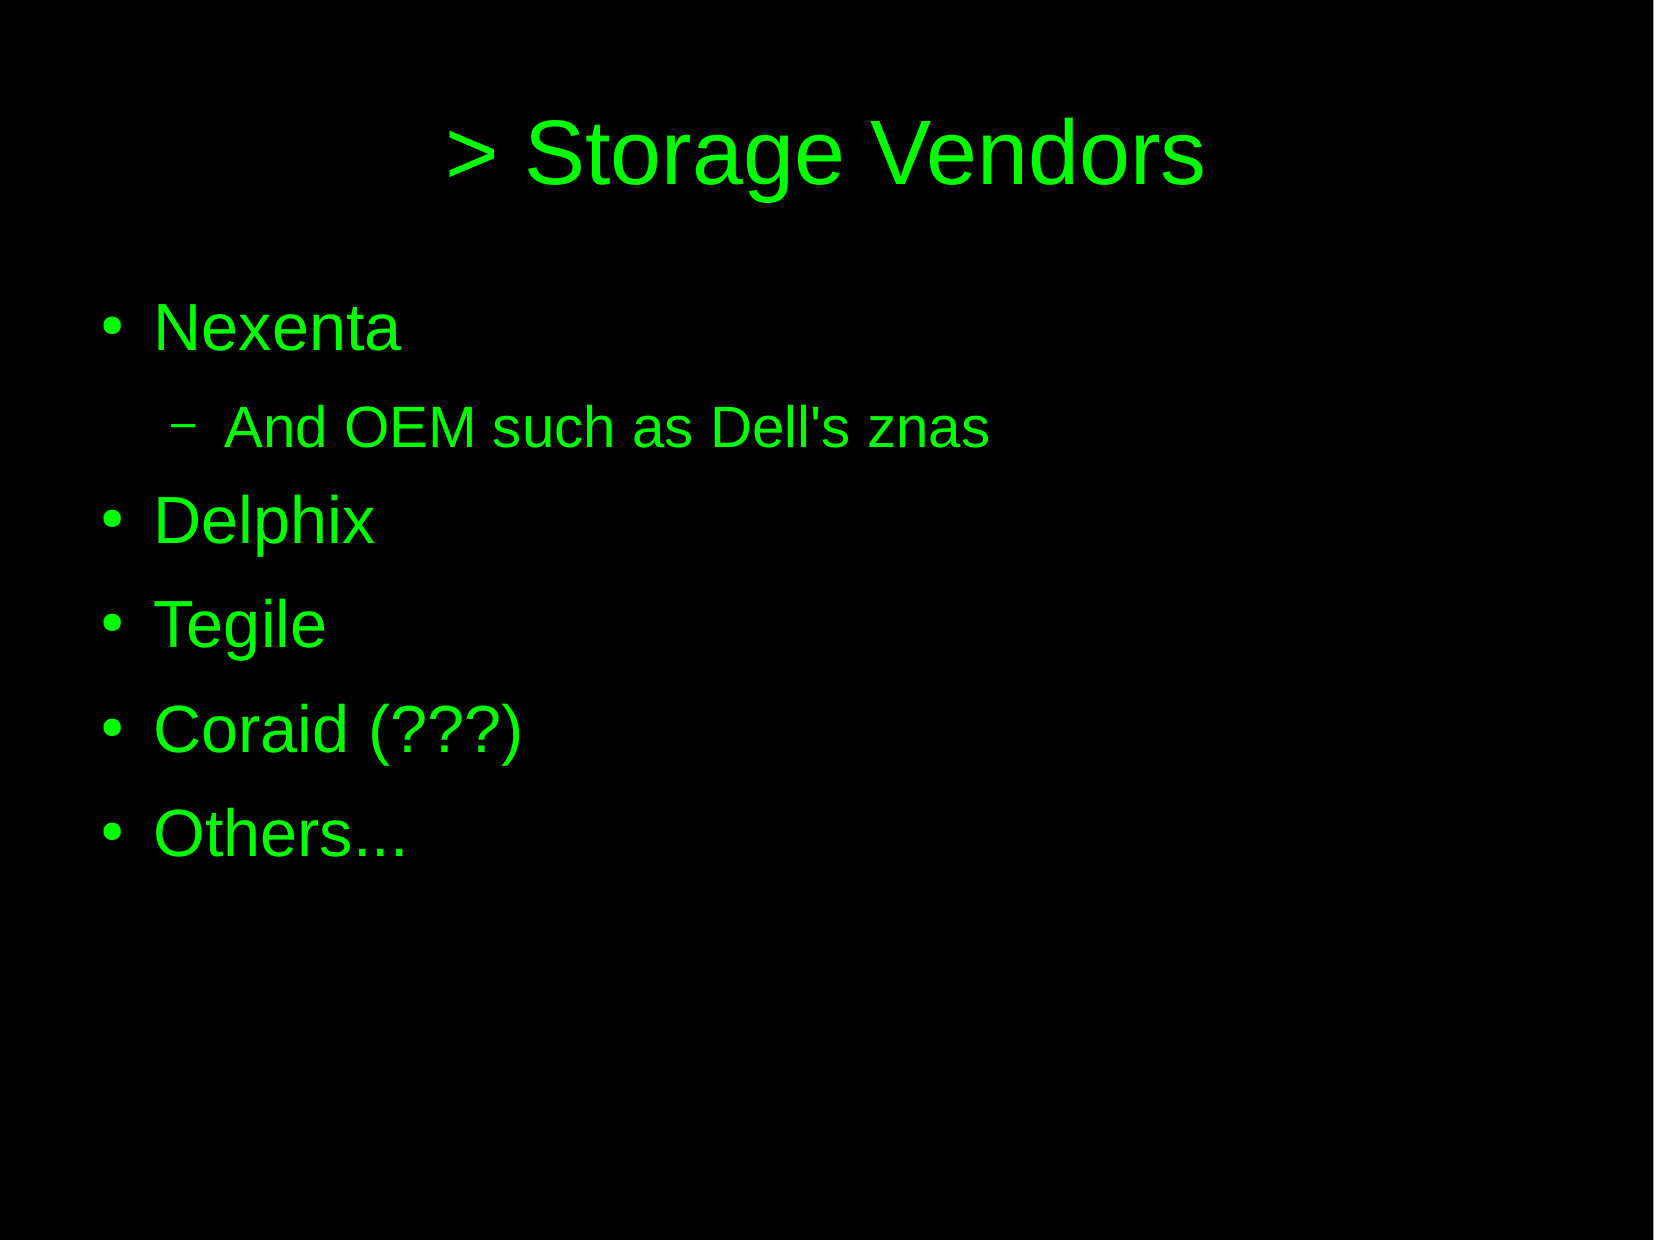

# > Storage Vendors
Nexenta
And OEM such as Dell's znas
Delphix
Tegile
Coraid (???)
Others...